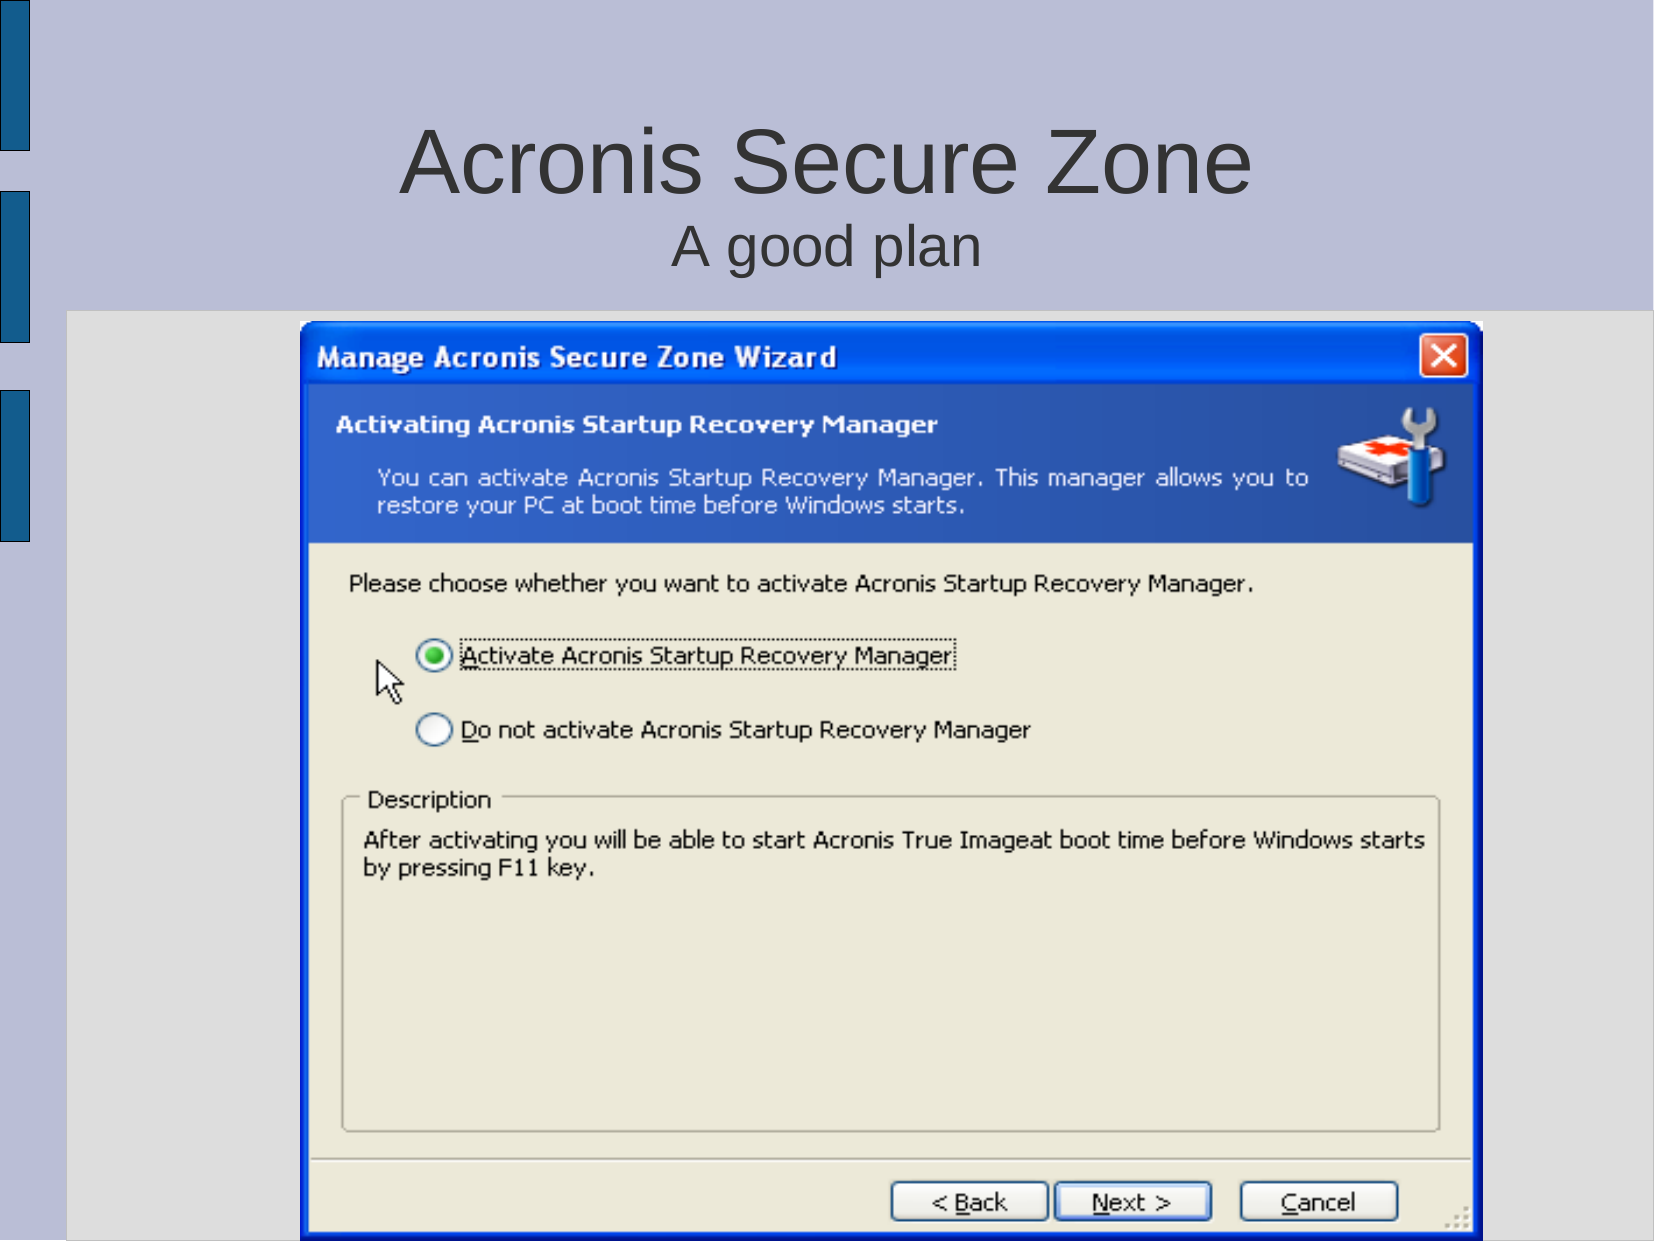

# Acronis Secure Zone A good plan